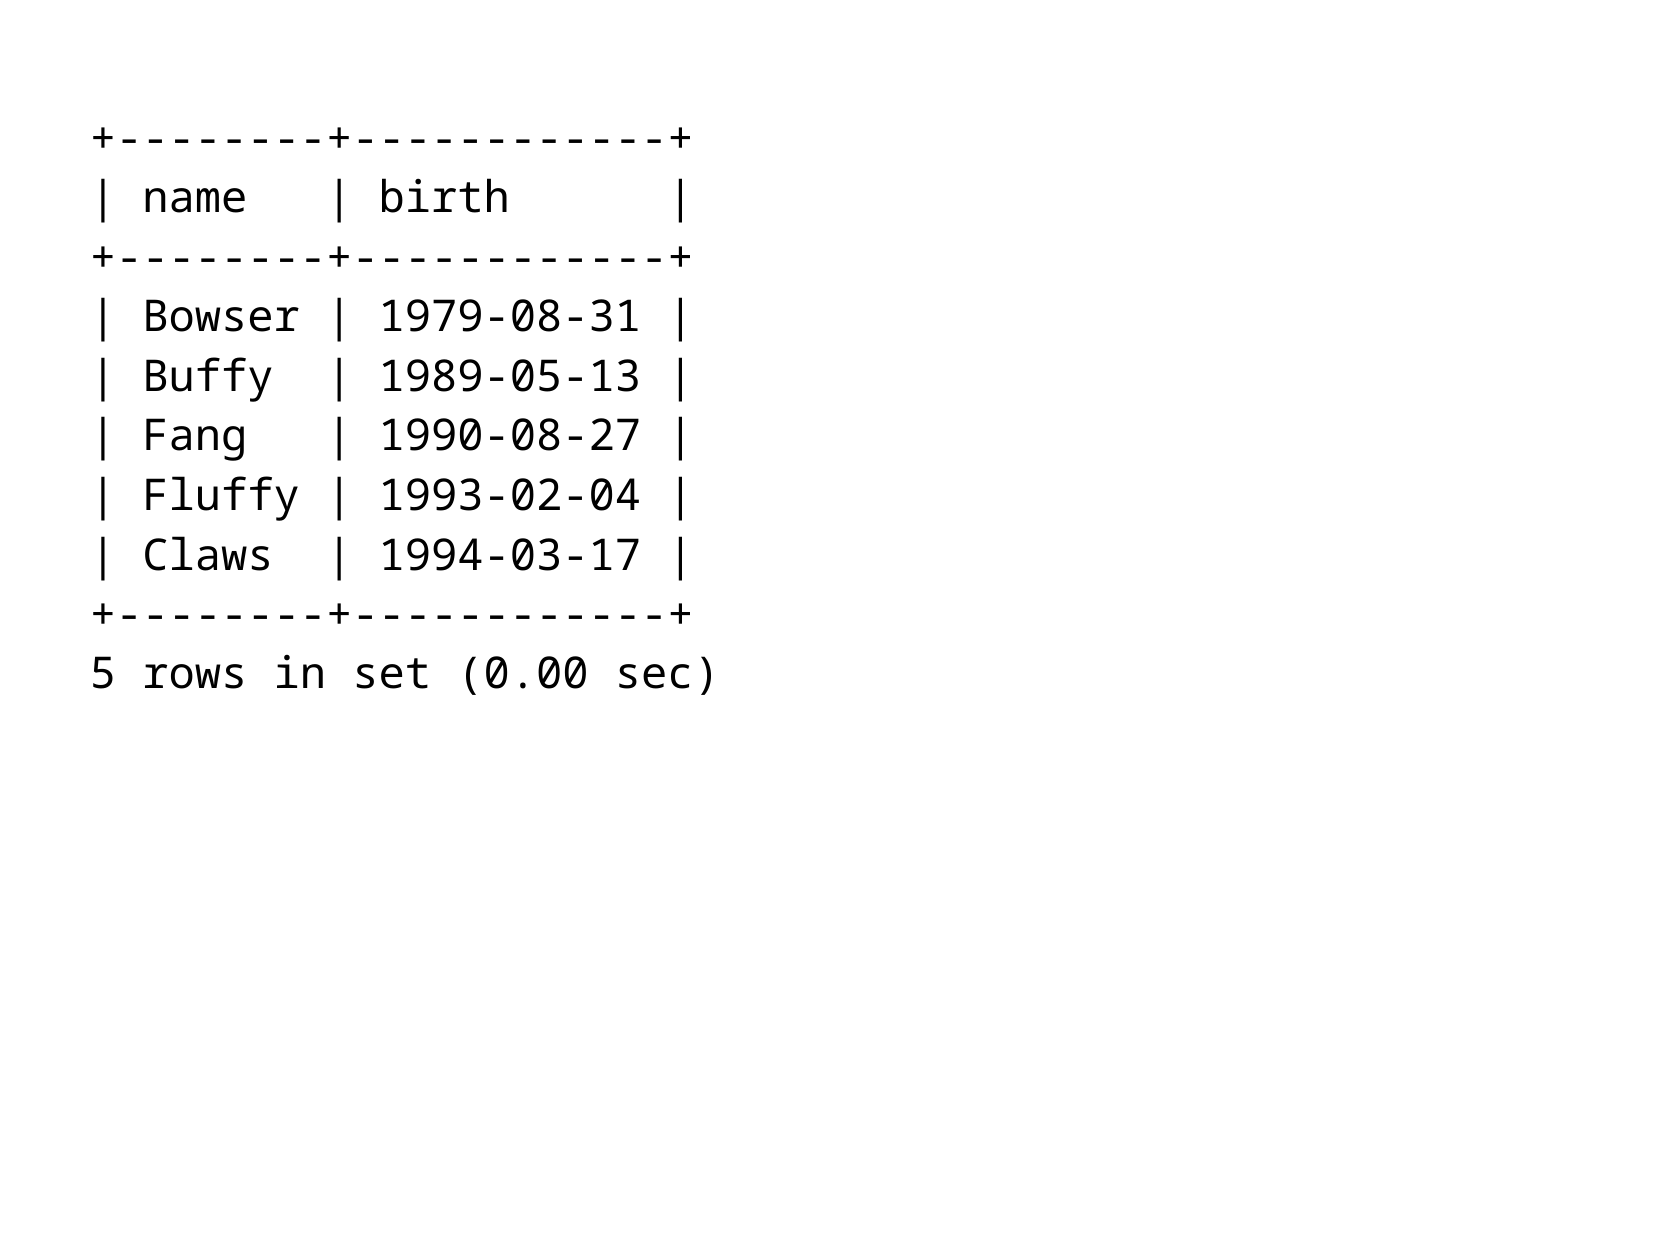

+--------+------------+
| name | birth |
+--------+------------+
| Bowser | 1979-08-31 |
| Buffy | 1989-05-13 |
| Fang | 1990-08-27 |
| Fluffy | 1993-02-04 |
| Claws | 1994-03-17 |
+--------+------------+
5 rows in set (0.00 sec)